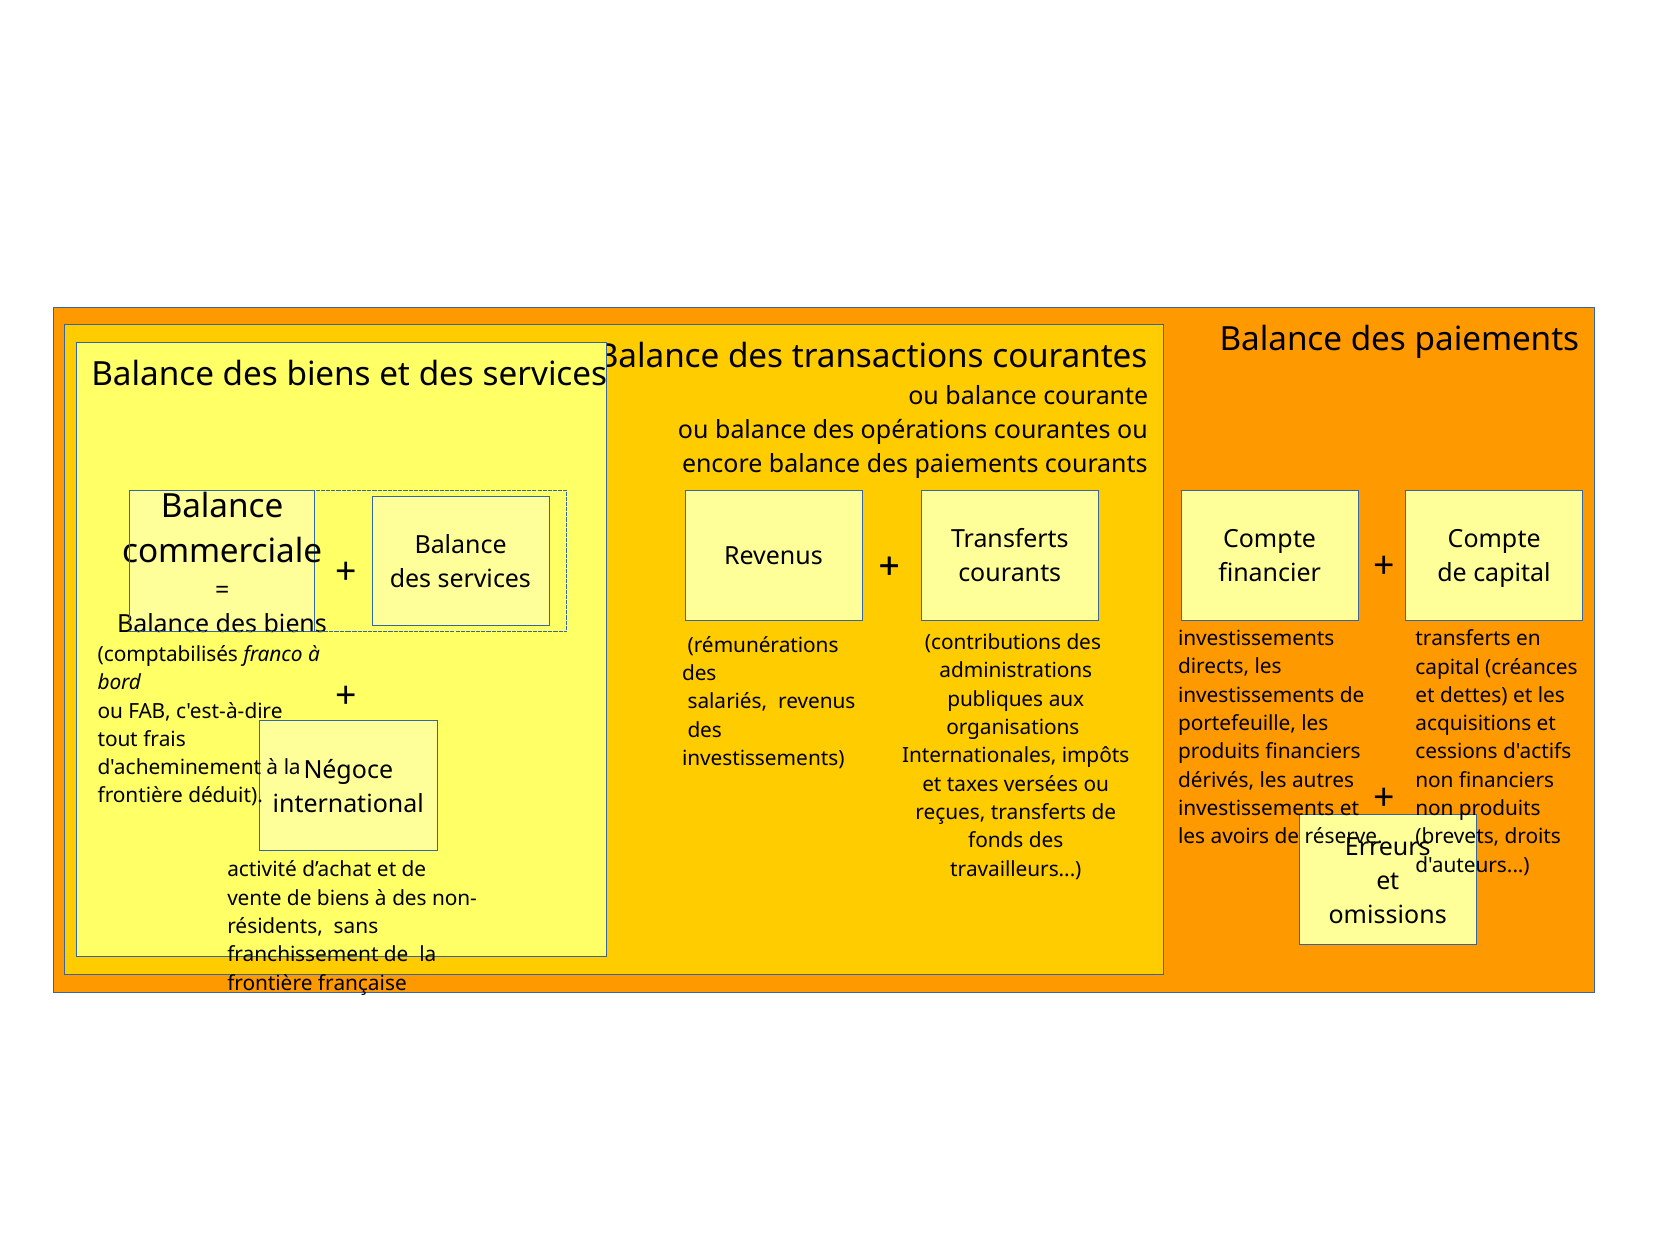

Balance des paiements
Balance des transactions courantes
ou balance courante
 ou balance des opérations courantes ou
 encore balance des paiements courants
Balance des biens et des services
Balance
commerciale
=
Balance des biens
Revenus
Transferts
courants
Compte
financier
Compte
de capital
Balance
des services
+
+
+
+
investissements directs, les investissements de portefeuille, les produits financiers dérivés, les autres investissements et les avoirs de réserve.
transferts en capital (créances et dettes) et les acquisitions et cessions d'actifs non financiers non produits (brevets, droits d'auteurs...)
(contributions des
administrations publiques aux organisations
Internationales, impôts et taxes versées ou reçues, transferts de fonds des travailleurs...)
 (rémunérations des
 salariés, revenus
 des investissements)
(comptabilisés franco à bord
ou FAB, c'est-à-dire tout frais d'acheminement à la
frontière déduit).
+
Négoce
international
+
Erreurs
et
omissions
activité d’achat et de vente de biens à des non-résidents, sans franchissement de la frontière française